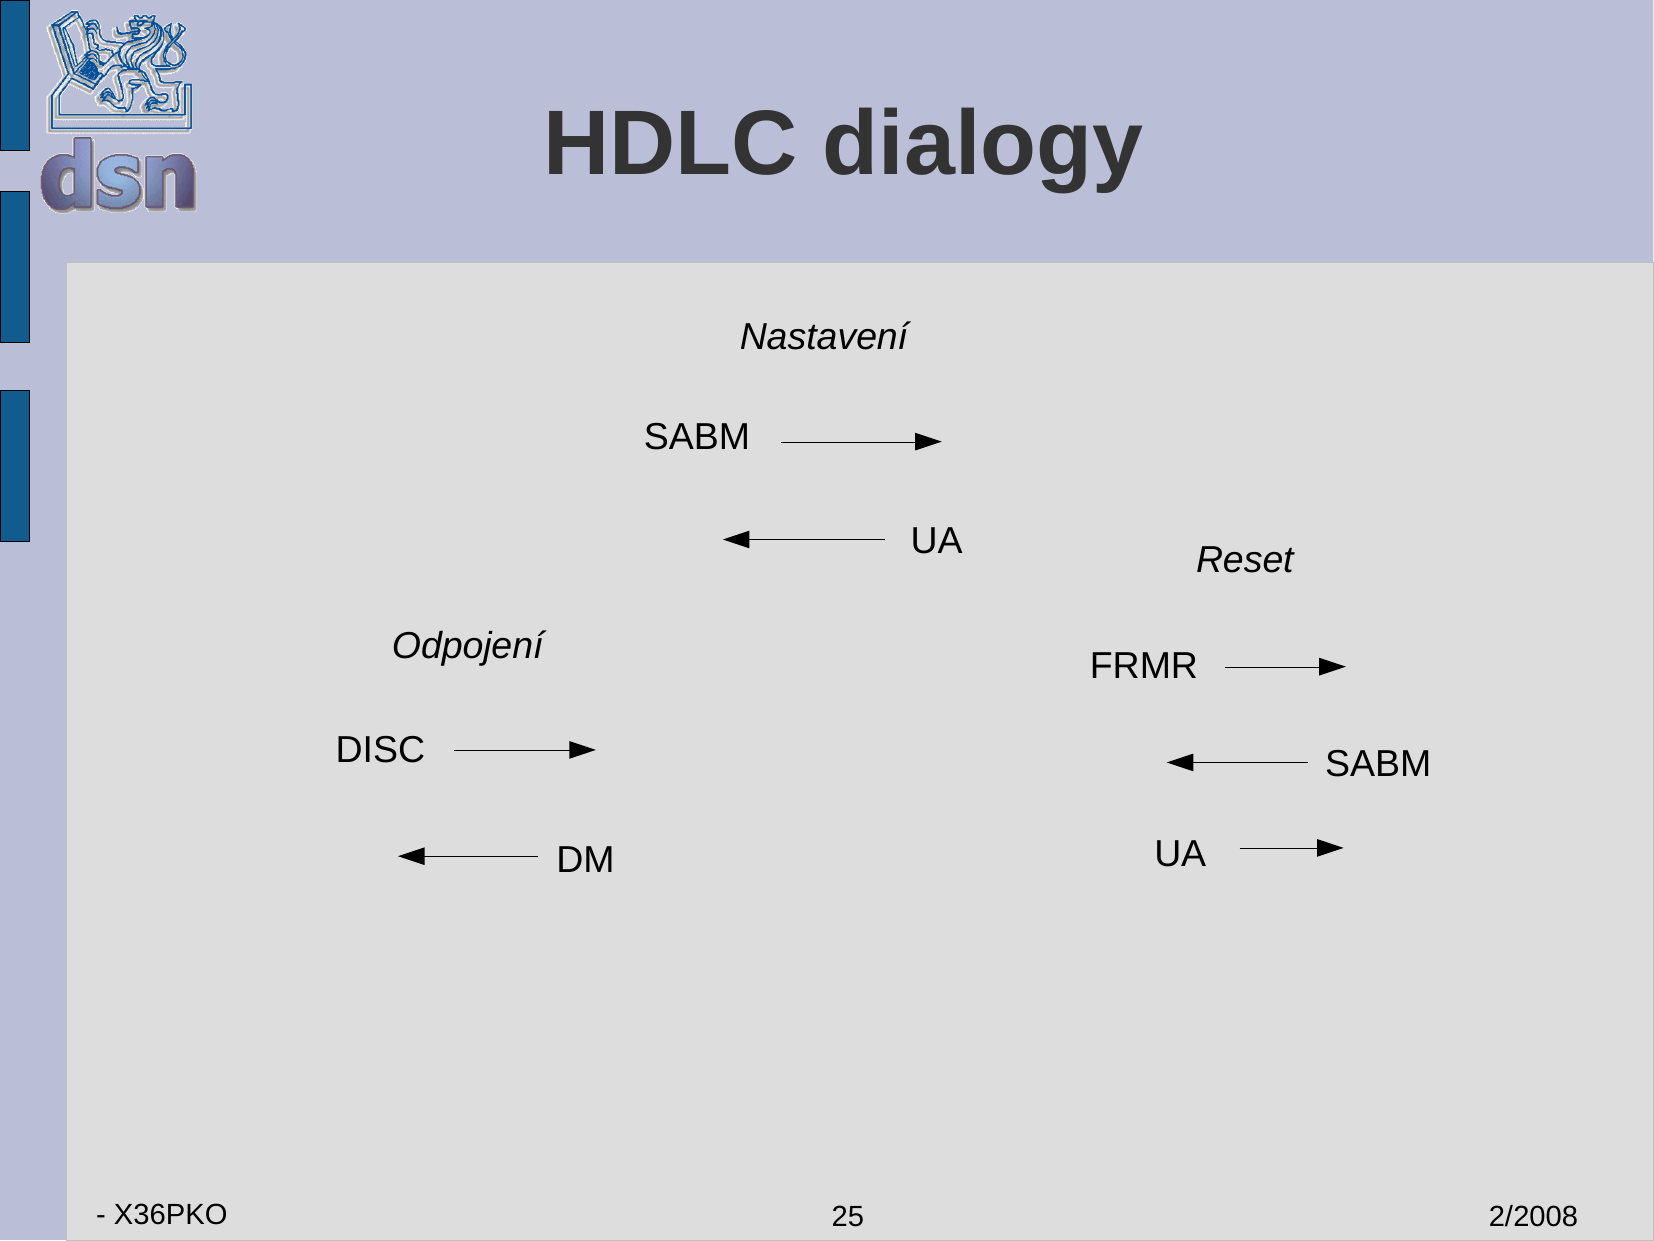

# HDLC dialogy
Nastavení
SABM
UA
Reset
Odpojení
FRMR
DISC
SABM
UA
DM